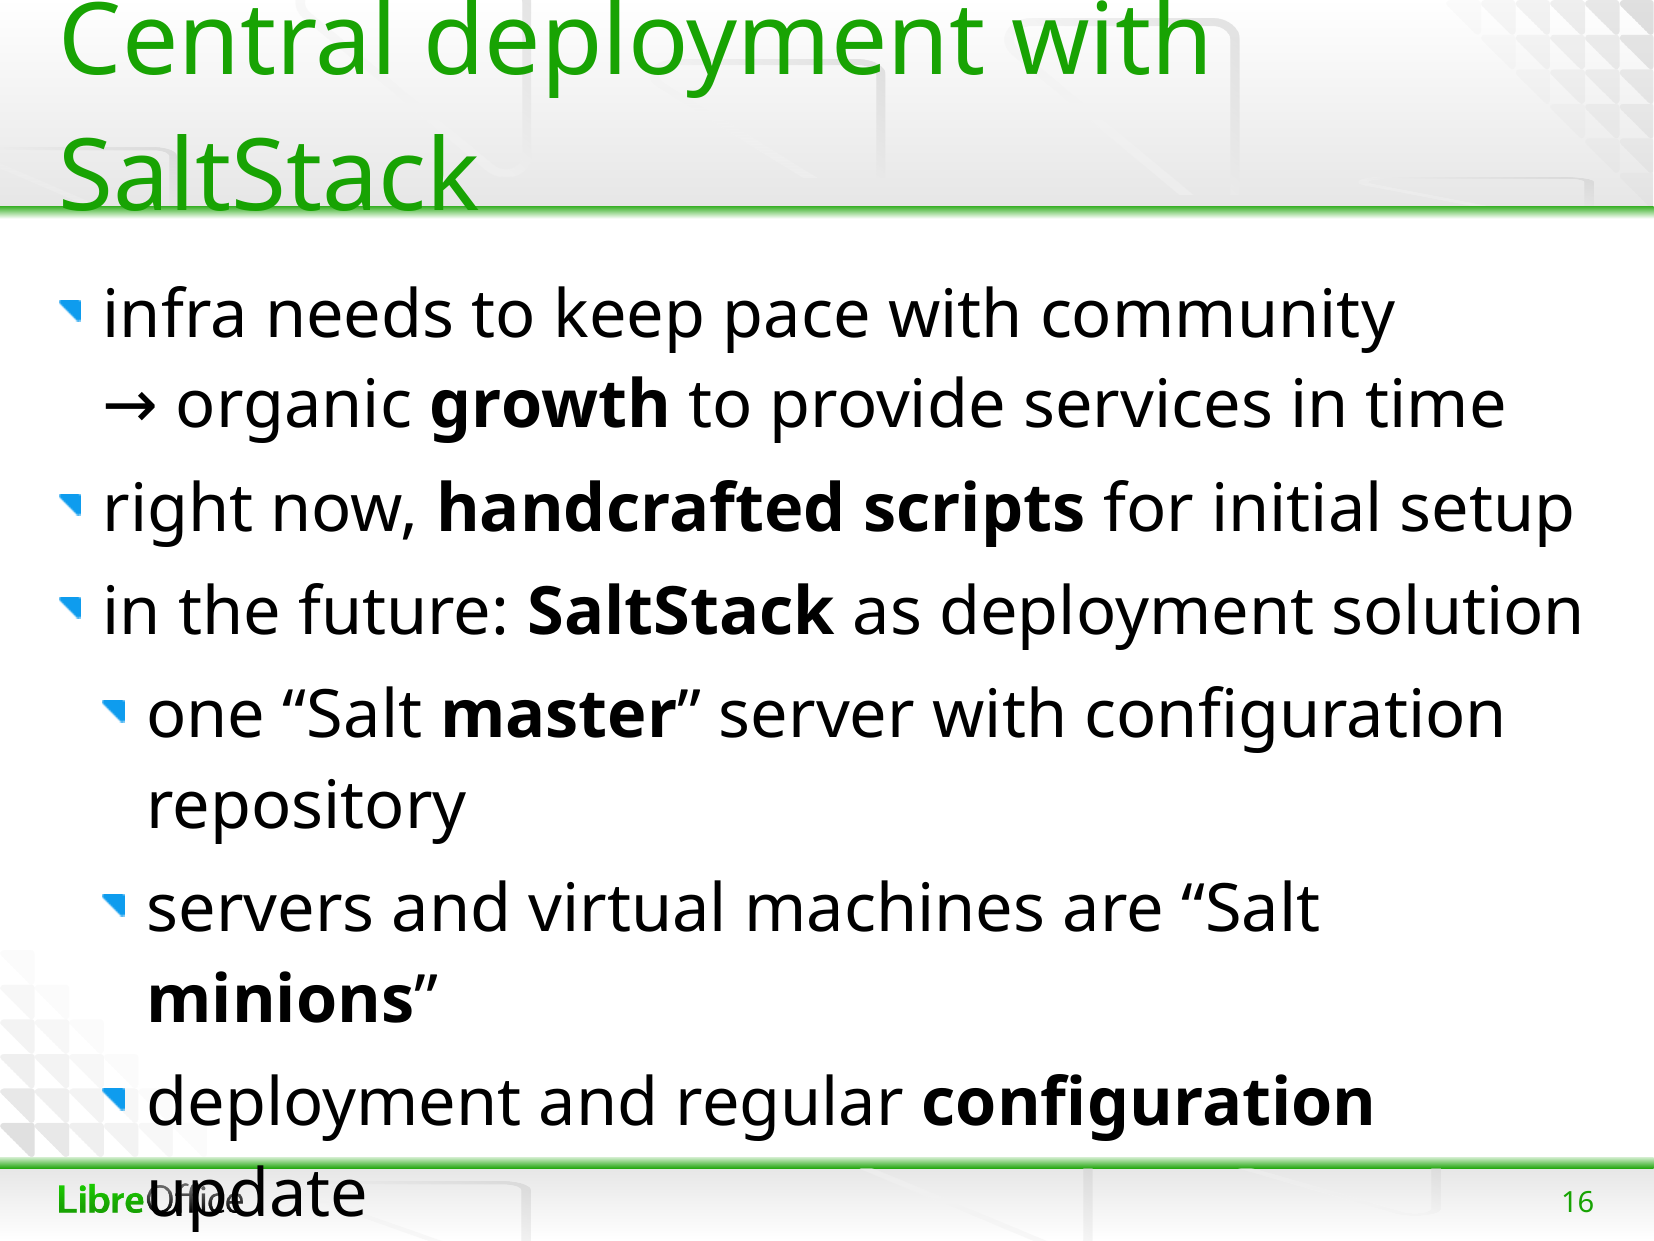

# Central deployment with SaltStack
infra needs to keep pace with community
→ organic growth to provide services in time
right now, handcrafted scripts for initial setup
in the future: SaltStack as deployment solution
one “Salt master” server with configuration repository
servers and virtual machines are “Salt minions”
deployment and regular configuration update
centrally managed user database (without LDAP)
base system already done, setup in ~5 minutes
→ optionally including automatic creation of cloud instances
16